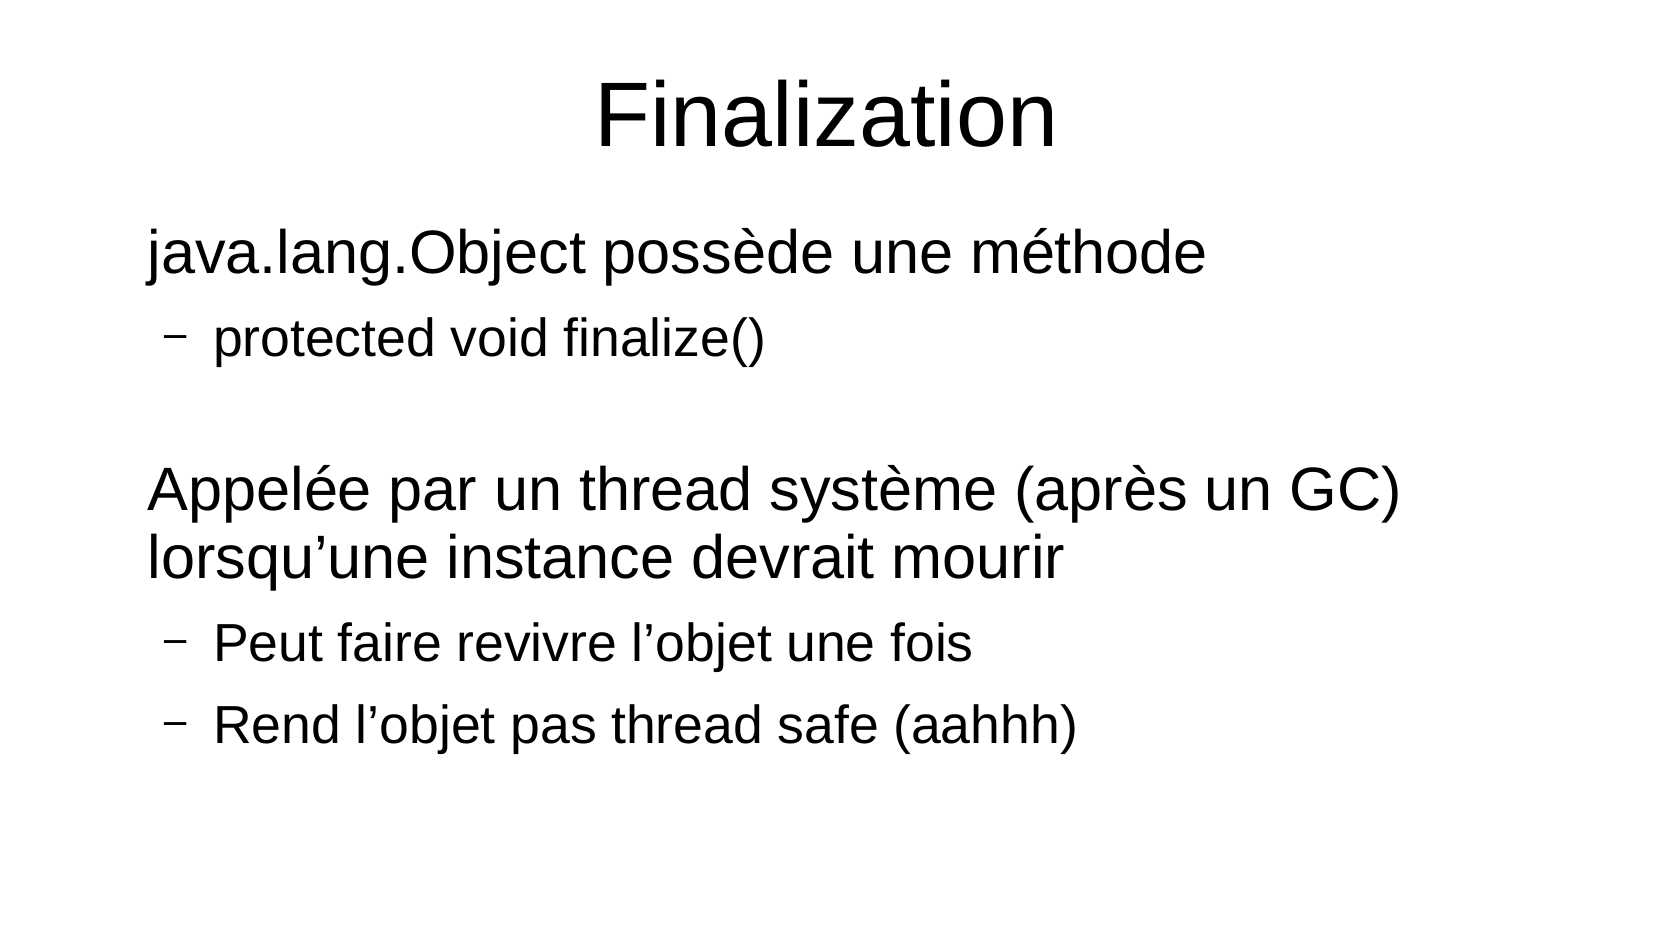

# Finalization
java.lang.Object possède une méthode
protected void finalize()
Appelée par un thread système (après un GC) lorsqu’une instance devrait mourir
Peut faire revivre l’objet une fois
Rend l’objet pas thread safe (aahhh)